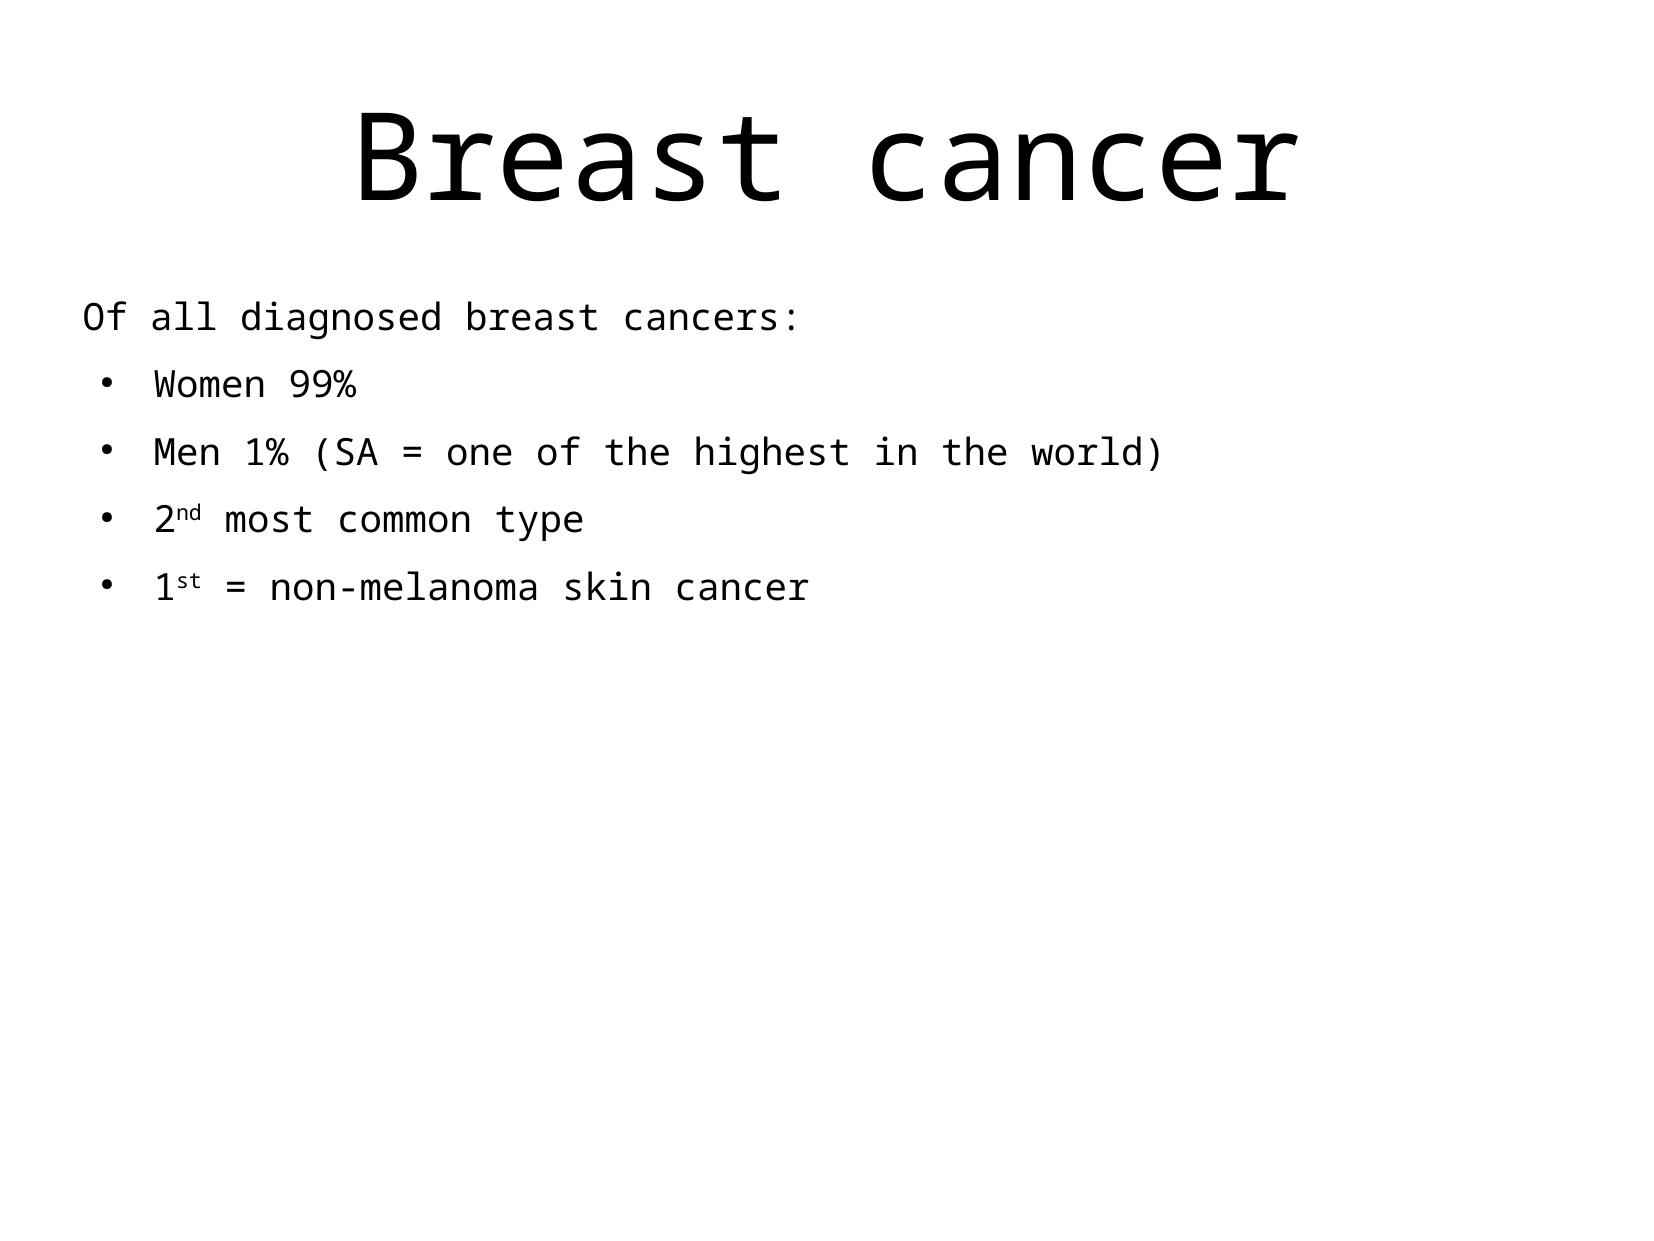

# Breast cancer
Of all diagnosed breast cancers:
Women 99%
Men 1% (SA = one of the highest in the world)
2nd most common type
1st = non-melanoma skin cancer